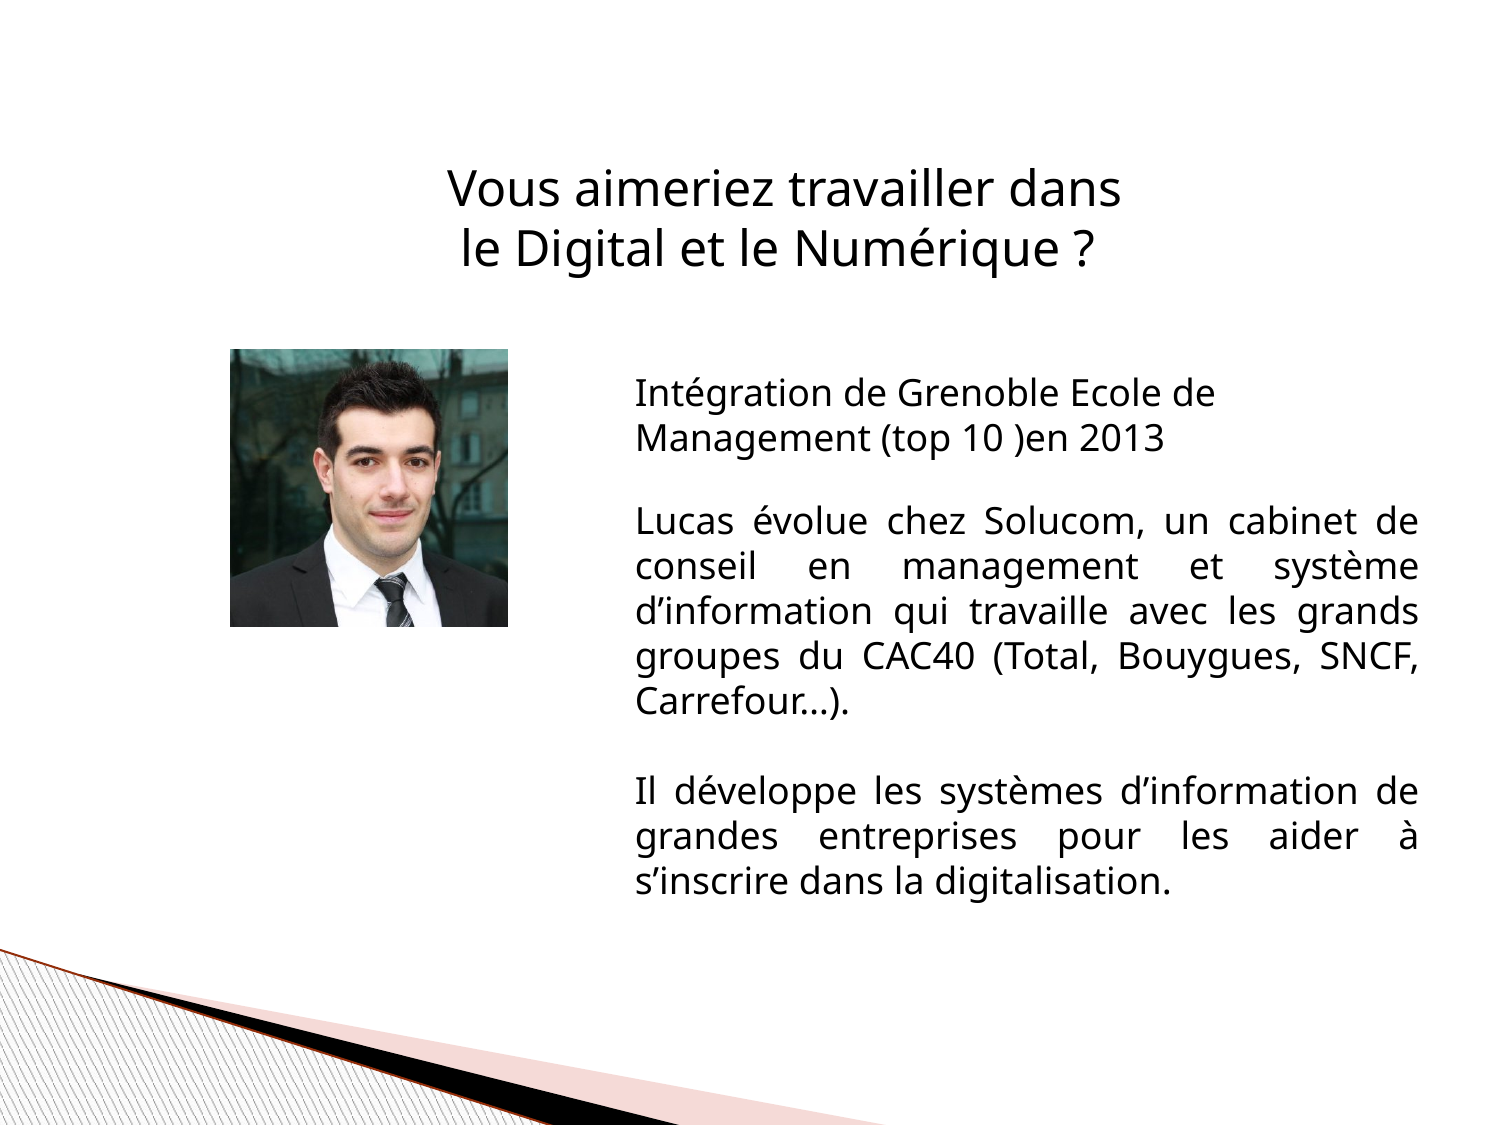

Vous aimeriez travailler dans
le Digital et le Numérique ?
Intégration de Grenoble Ecole de Management (top 10 )en 2013
Lucas évolue chez Solucom, un cabinet de conseil en management et système d’information qui travaille avec les grands groupes du CAC40 (Total, Bouygues, SNCF, Carrefour…).
Il développe les systèmes d’information de grandes entreprises pour les aider à s’inscrire dans la digitalisation.